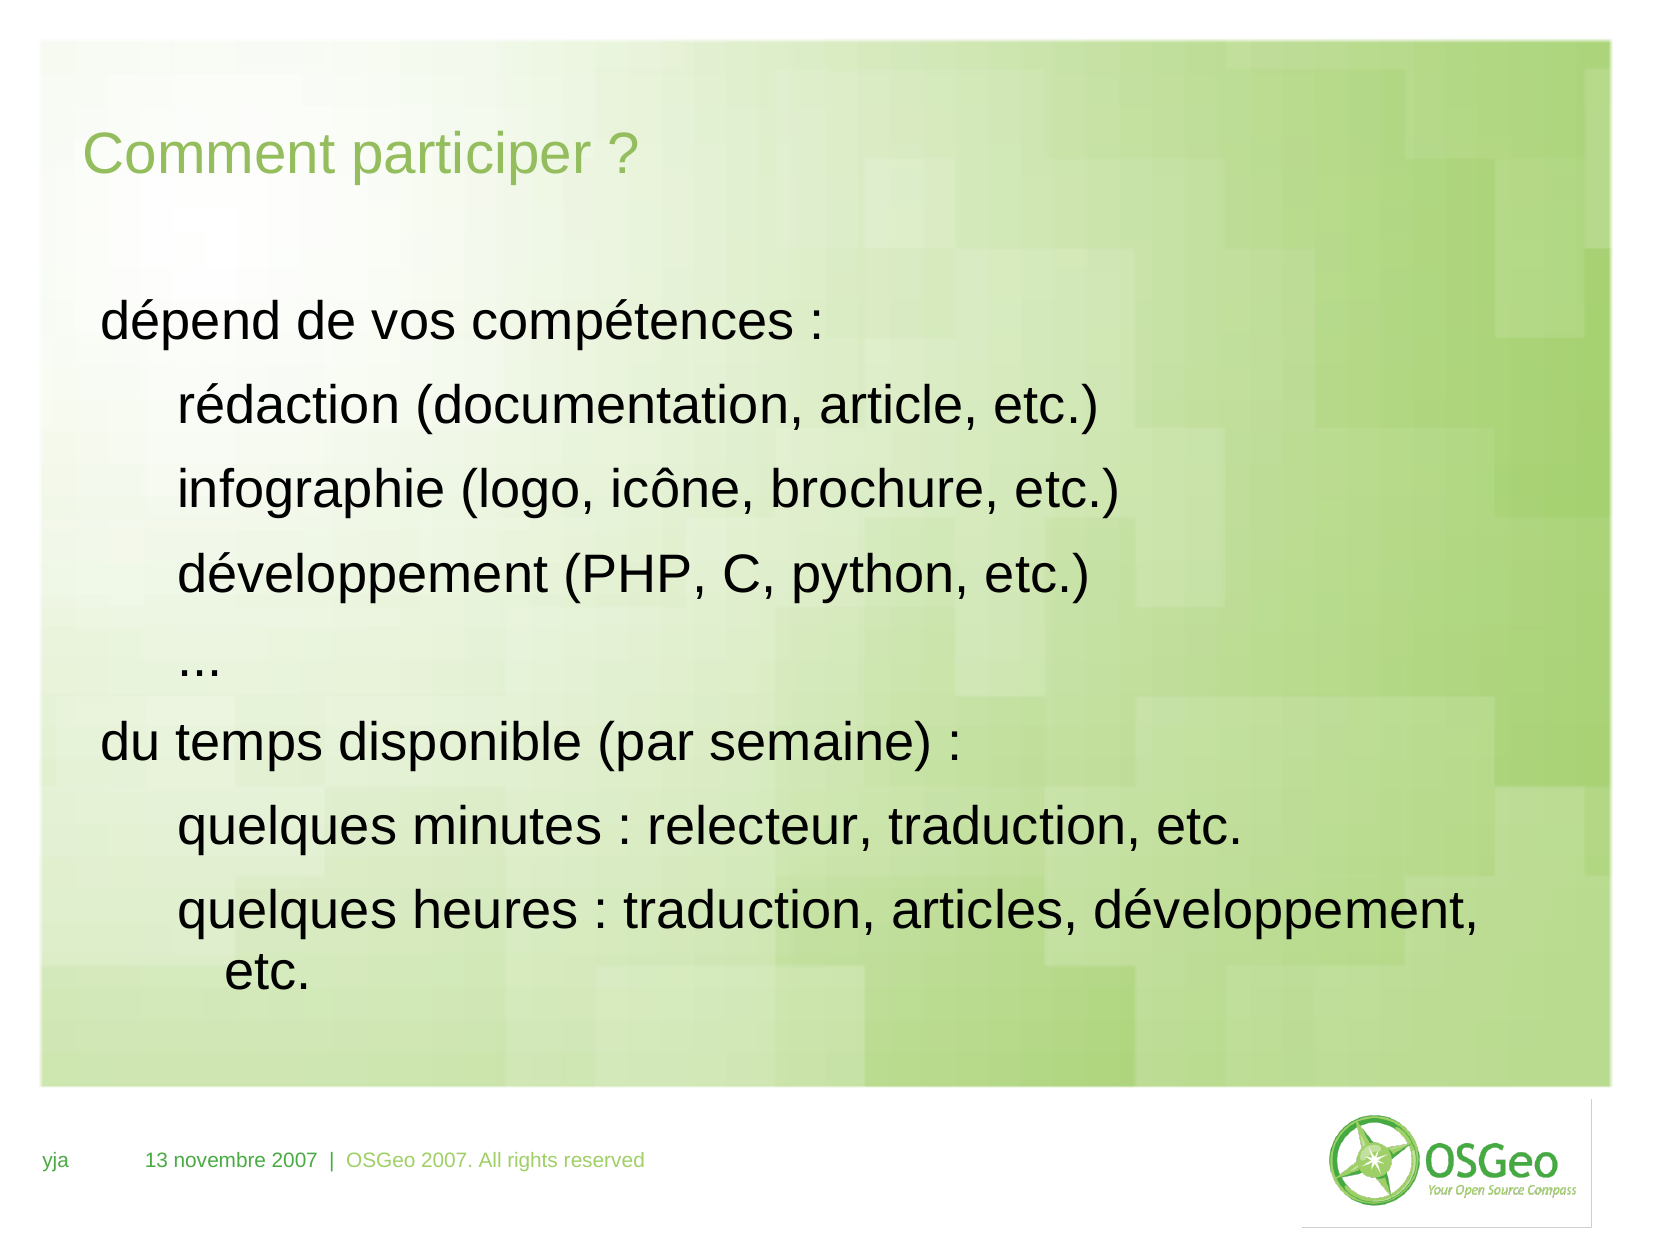

# Comment participer ?
dépend de vos compétences :
rédaction (documentation, article, etc.)
infographie (logo, icône, brochure, etc.)
développement (PHP, C, python, etc.)
...
du temps disponible (par semaine) :
quelques minutes : relecteur, traduction, etc.
quelques heures : traduction, articles, développement, etc.